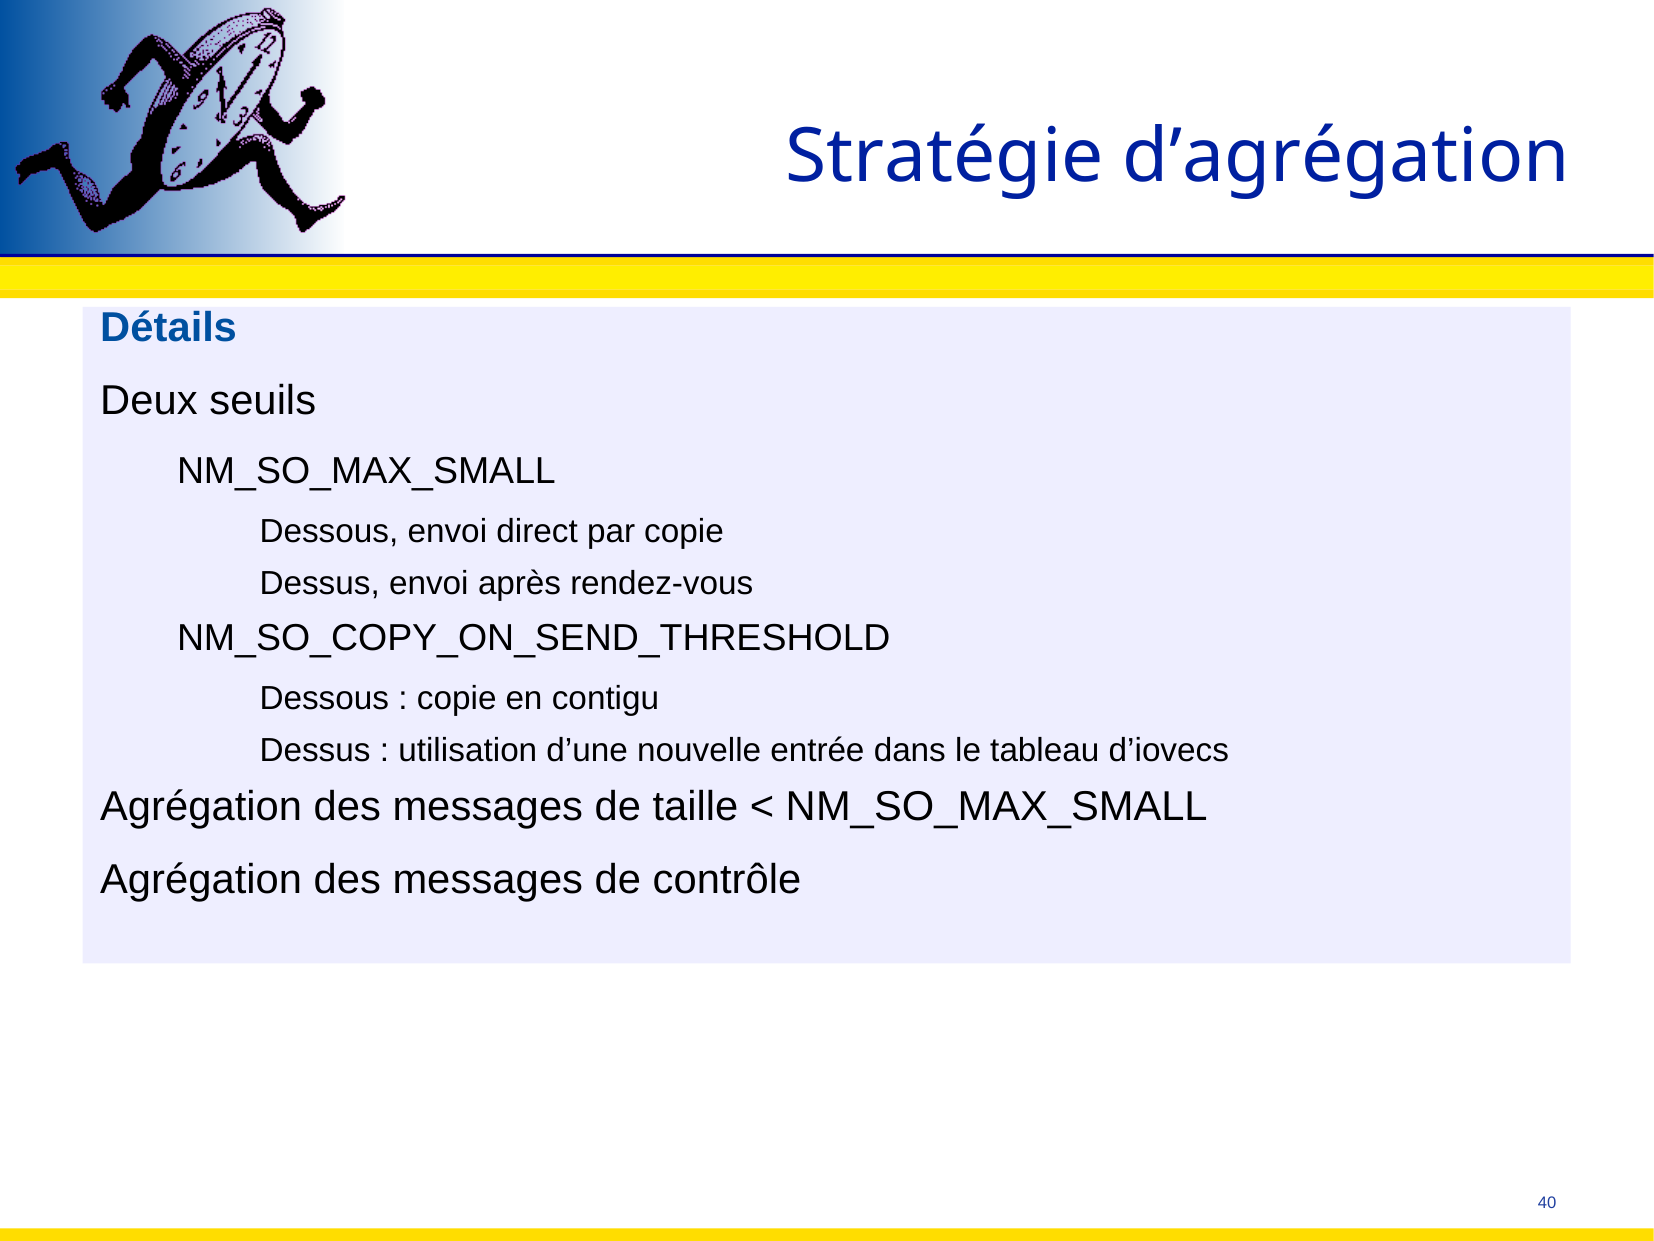

# Stratégie d’agrégation
Détails
Deux seuils
NM_SO_MAX_SMALL
Dessous, envoi direct par copie
Dessus, envoi après rendez-vous
NM_SO_COPY_ON_SEND_THRESHOLD
Dessous : copie en contigu
Dessus : utilisation d’une nouvelle entrée dans le tableau d’iovecs
Agrégation des messages de taille < NM_SO_MAX_SMALL
Agrégation des messages de contrôle